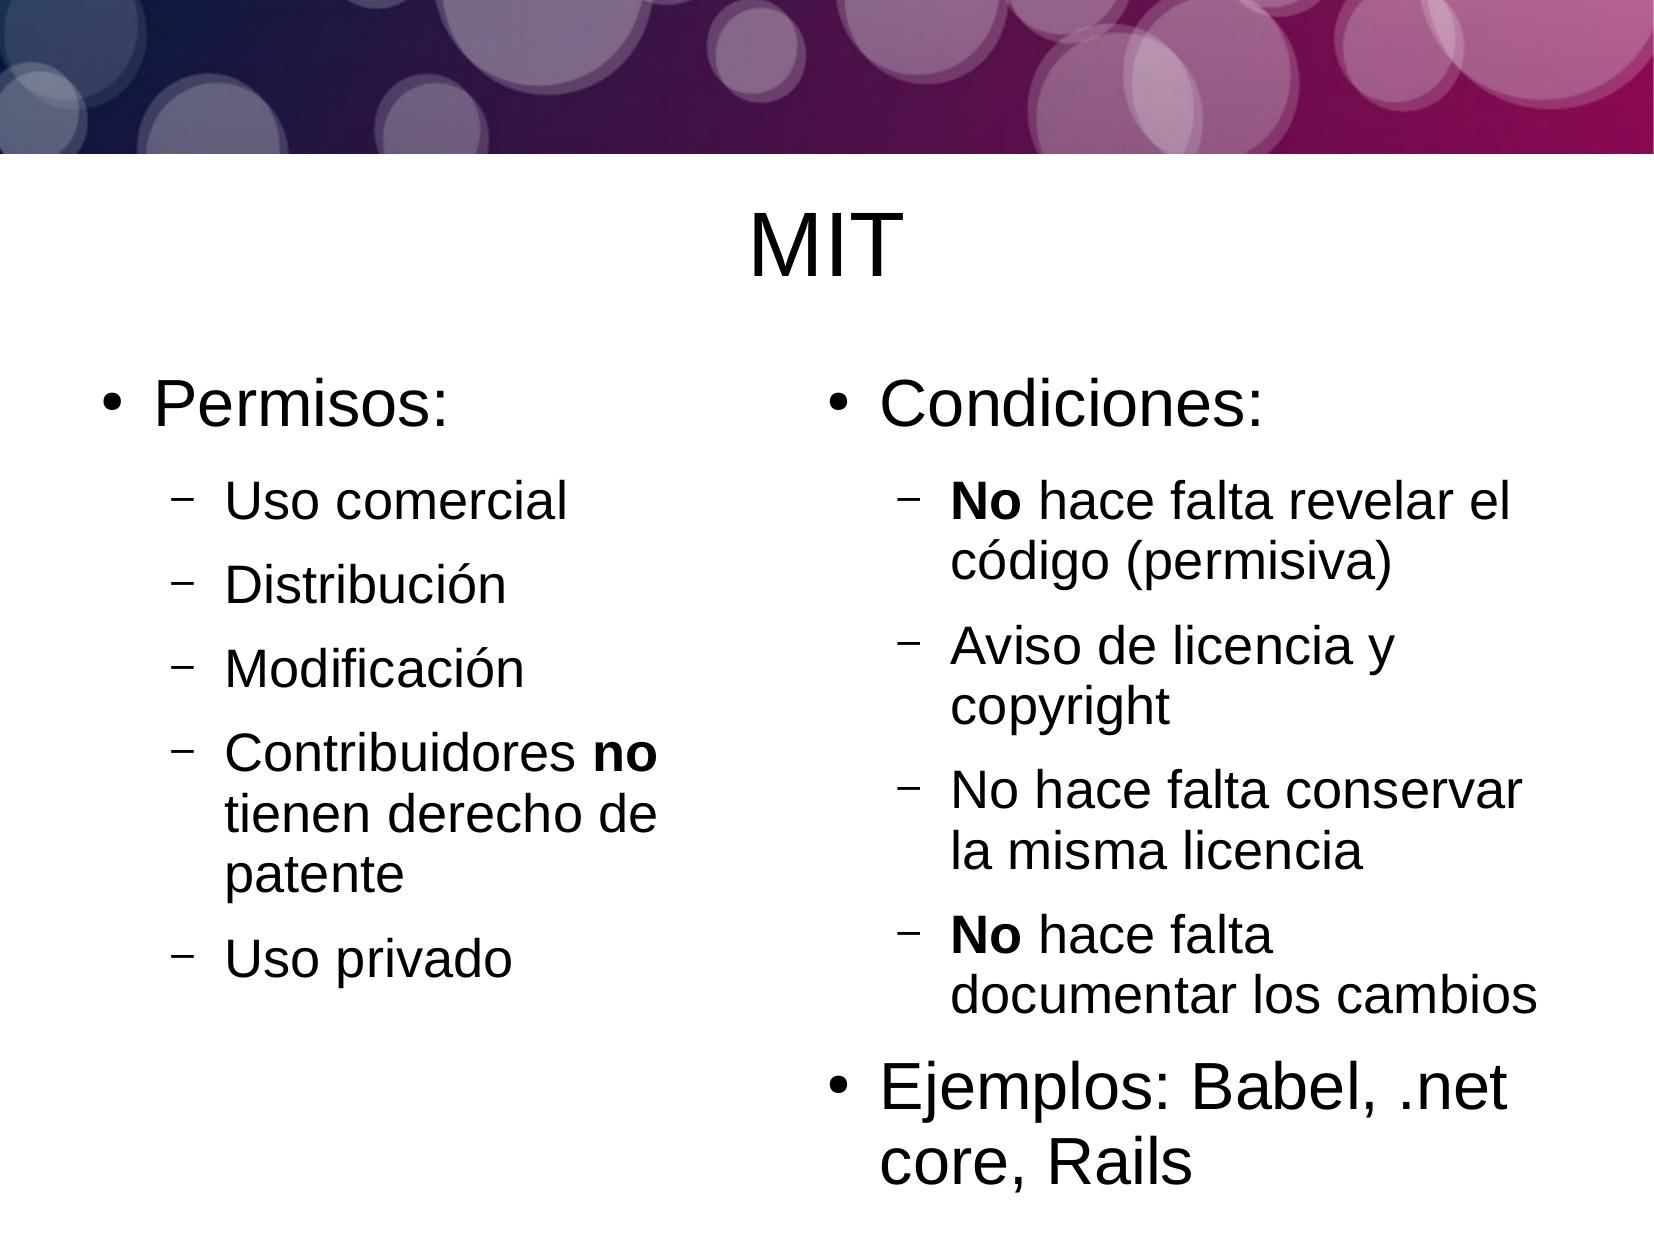

# MIT
Permisos:
Uso comercial
Distribución
Modificación
Contribuidores no tienen derecho de patente
Uso privado
Condiciones:
No hace falta revelar el código (permisiva)
Aviso de licencia y copyright
No hace falta conservar la misma licencia
No hace falta documentar los cambios
Ejemplos: Babel, .net core, Rails